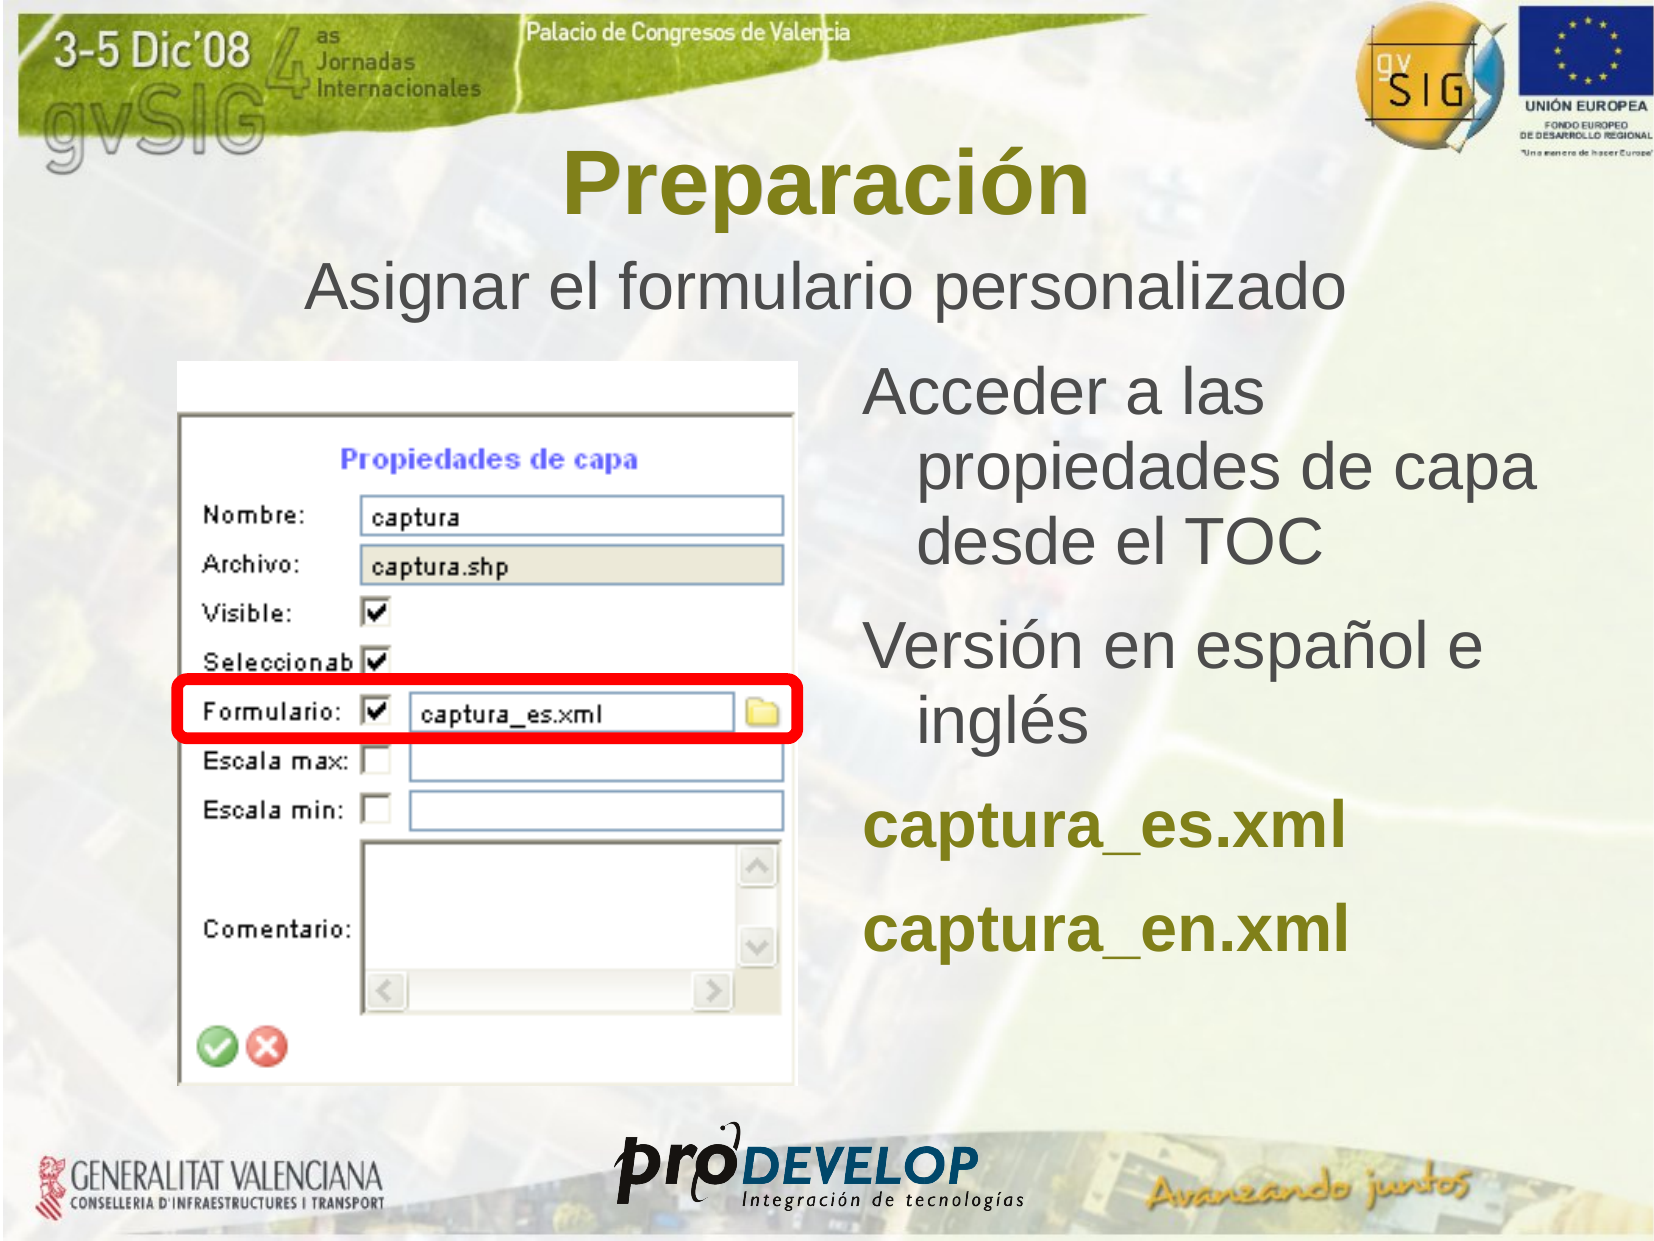

# Preparación
Asignar el formulario personalizado
Acceder a las propiedades de capa desde el TOC
Versión en español e inglés
captura_es.xml
captura_en.xml